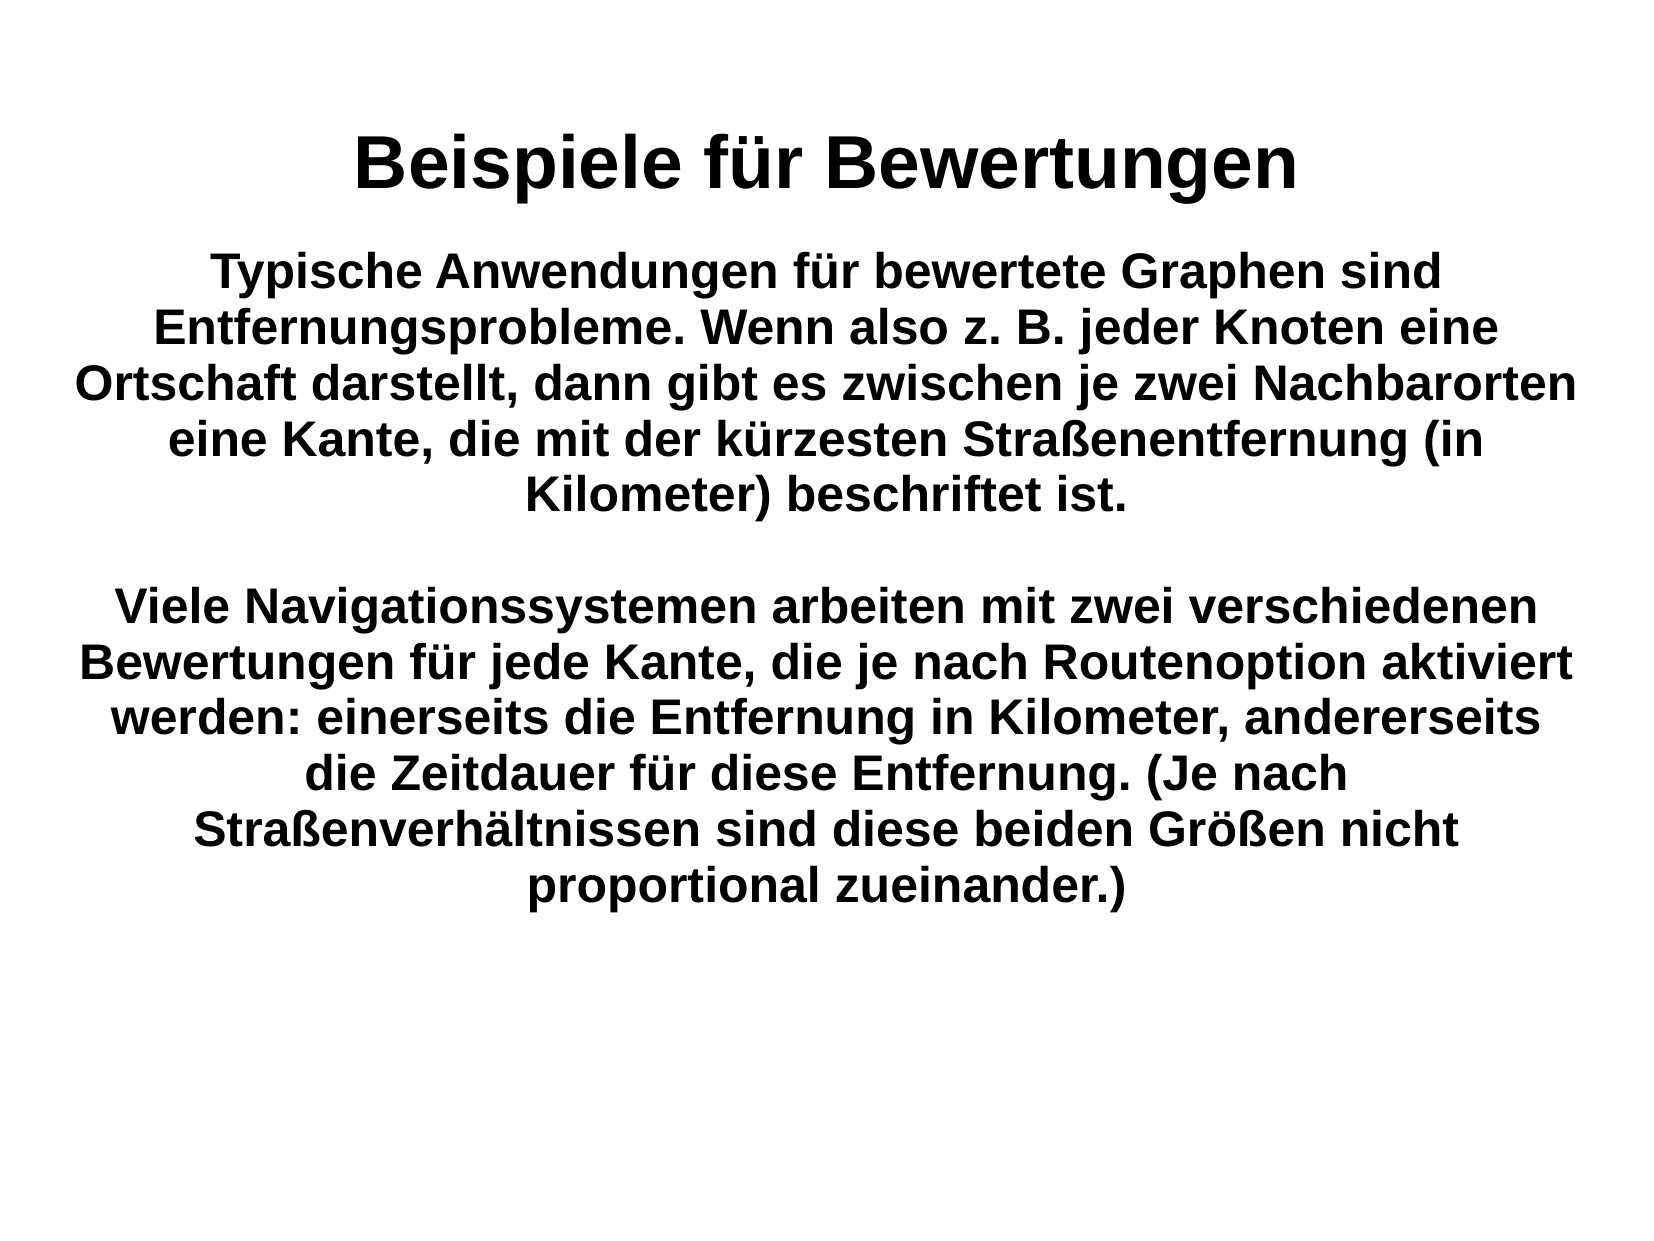

# Beispiele für Bewertungen
Typische Anwendungen für bewertete Graphen sind Entfernungsprobleme. Wenn also z. B. jeder Knoten eine Ortschaft darstellt, dann gibt es zwischen je zwei Nachbarorten eine Kante, die mit der kürzesten Straßenentfernung (in Kilometer) beschriftet ist.
Viele Navigationssystemen arbeiten mit zwei verschiedenen Bewertungen für jede Kante, die je nach Routenoption aktiviert werden: einerseits die Entfernung in Kilometer, andererseits die Zeitdauer für diese Entfernung. (Je nach Straßenverhältnissen sind diese beiden Größen nicht proportional zueinander.)